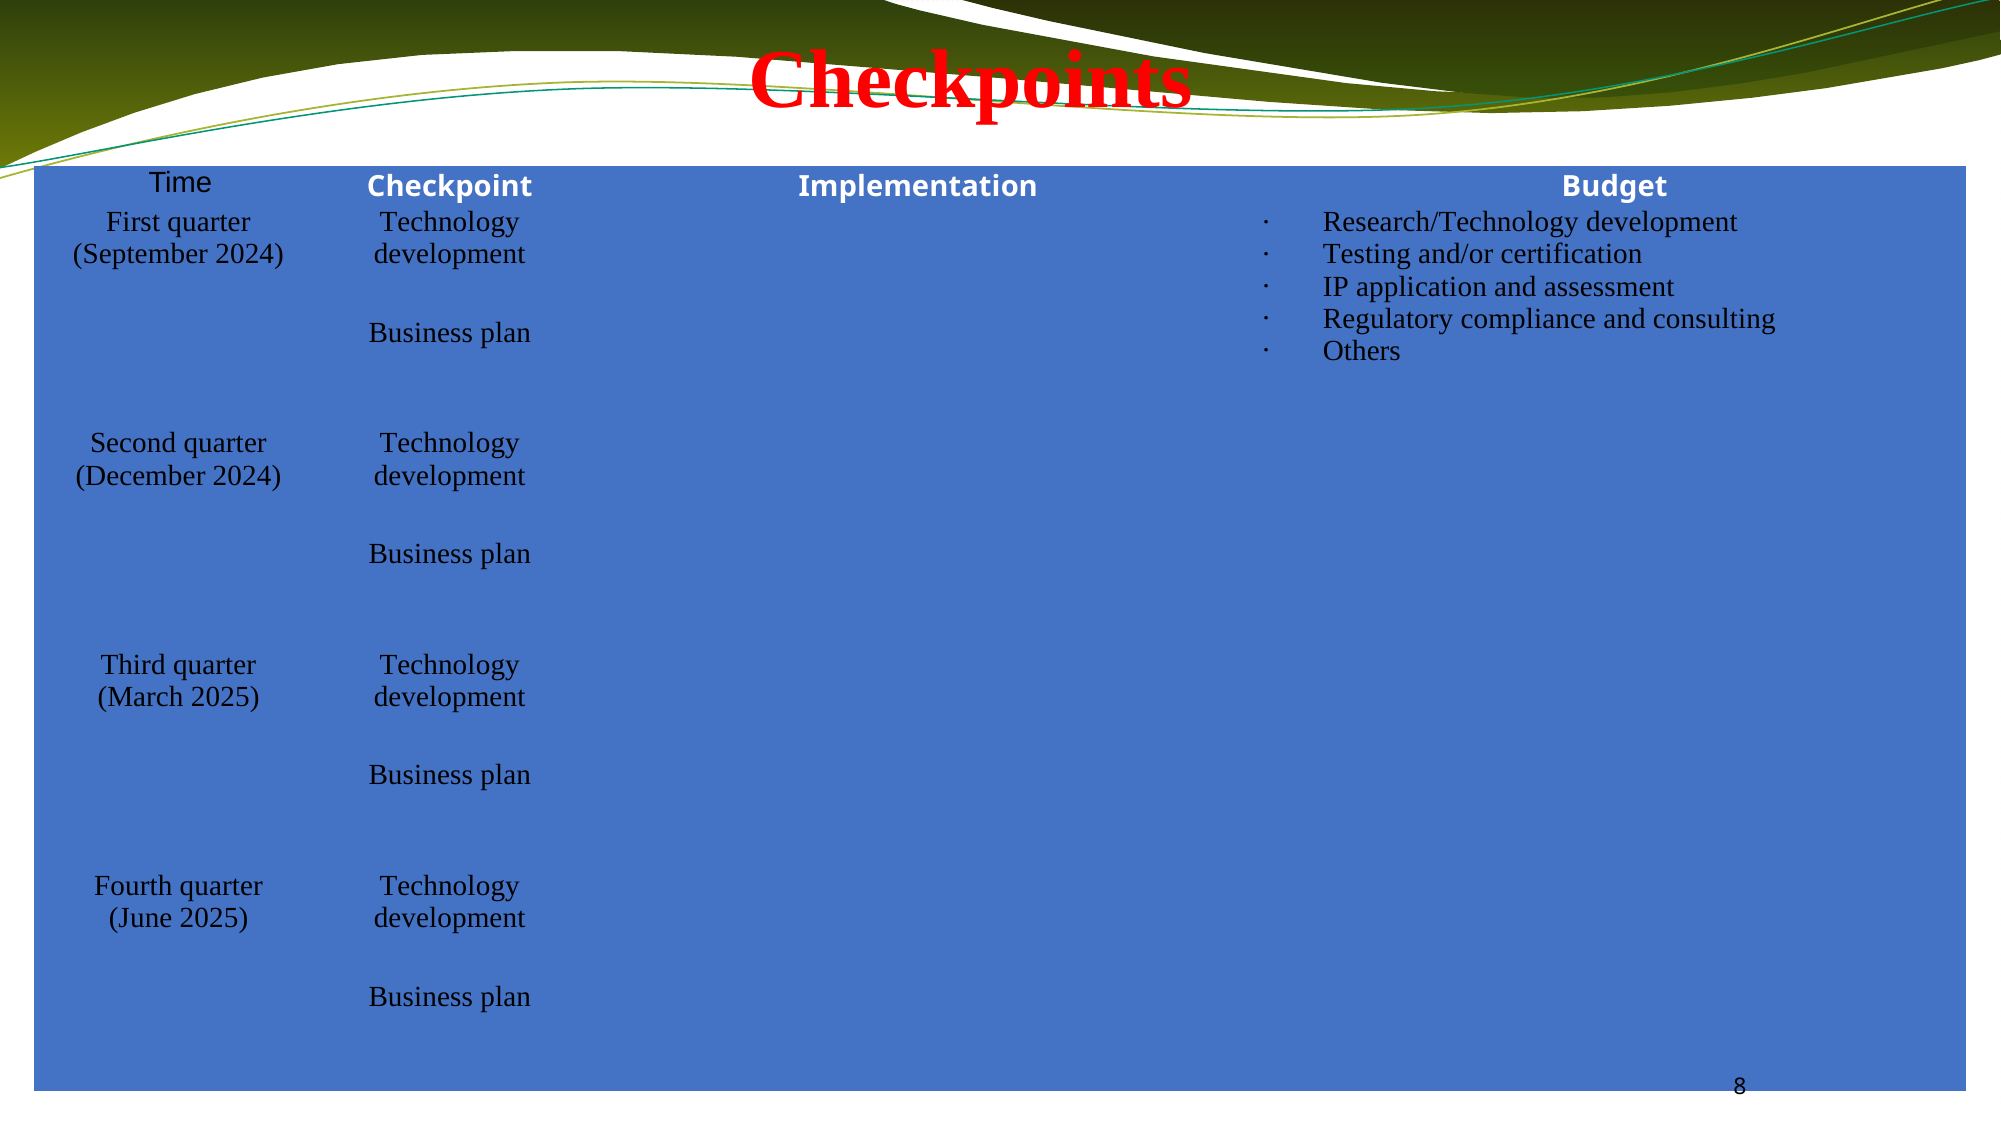

Checkpoints
| Time | Checkpoint | Implementation | Budget |
| --- | --- | --- | --- |
| First quarter (September 2024) | Technology development | | Research/Technology development Testing and/or certification IP application and assessment Regulatory compliance and consulting Others |
| | | | |
| | Business plan | | |
| | | | |
| Second quarter (December 2024) | Technology development | | |
| | | | |
| | Business plan | | |
| | | | |
| Third quarter (March 2025) | Technology development | | |
| | | | |
| | Business plan | | |
| | | | |
| Fourth quarter (June 2025) | Technology development | | |
| | | | |
| | Business plan | | |
| | | | |